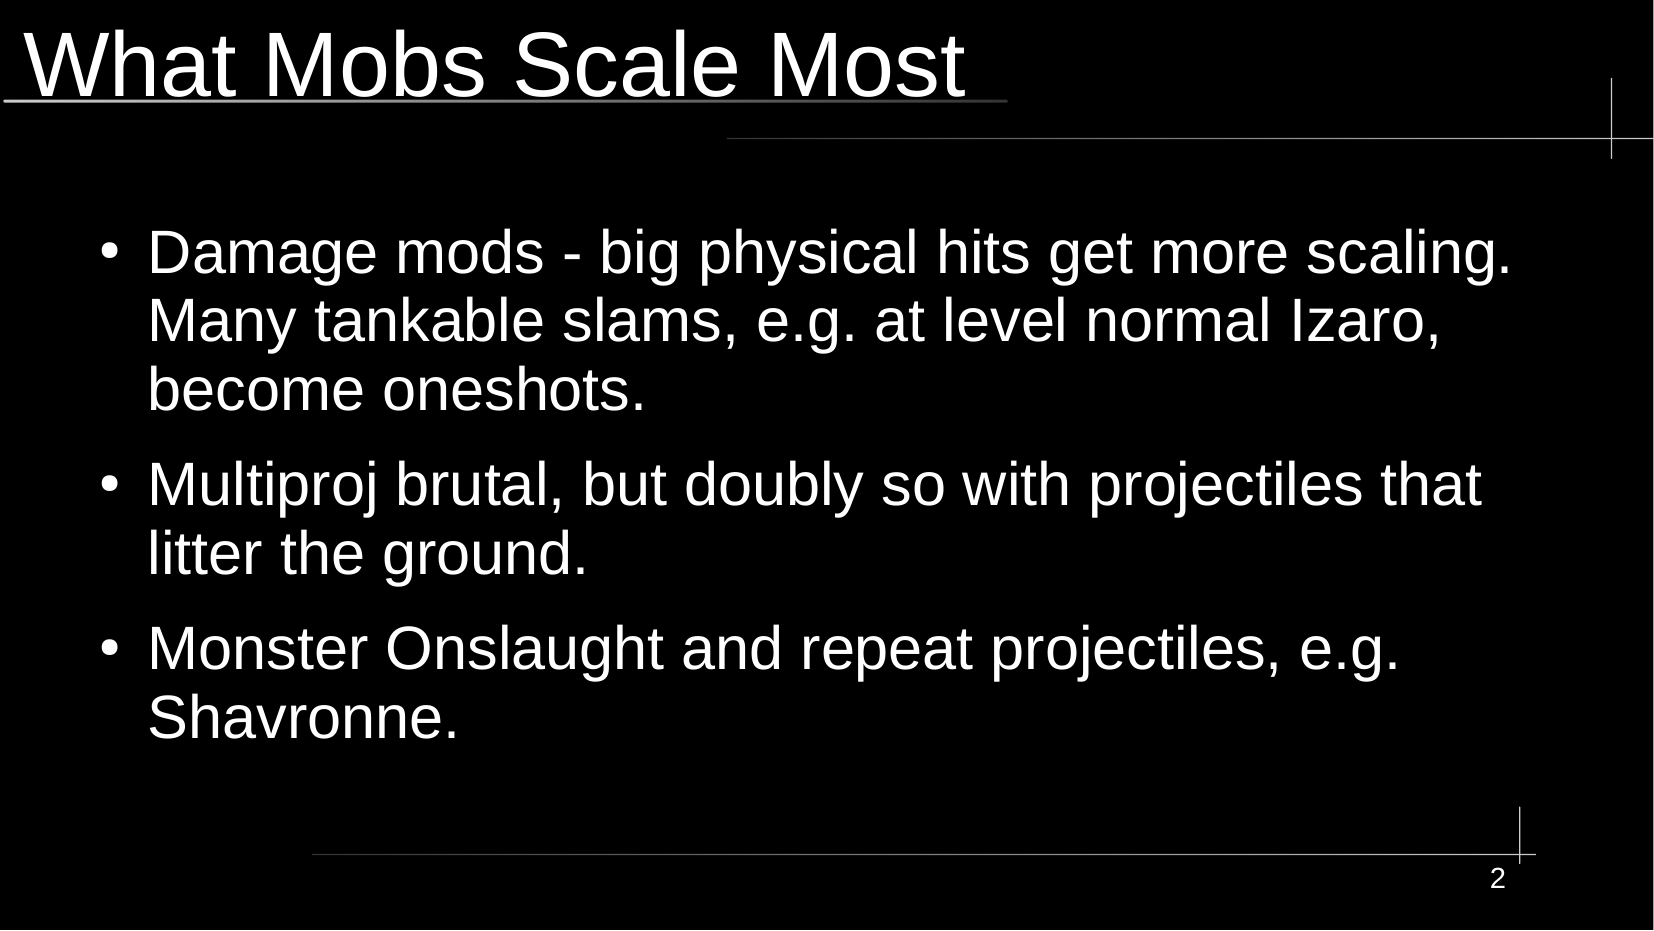

# What Mobs Scale Most
Damage mods - big physical hits get more scaling. Many tankable slams, e.g. at level normal Izaro, become oneshots.
Multiproj brutal, but doubly so with projectiles that litter the ground.
Monster Onslaught and repeat projectiles, e.g. Shavronne.
2